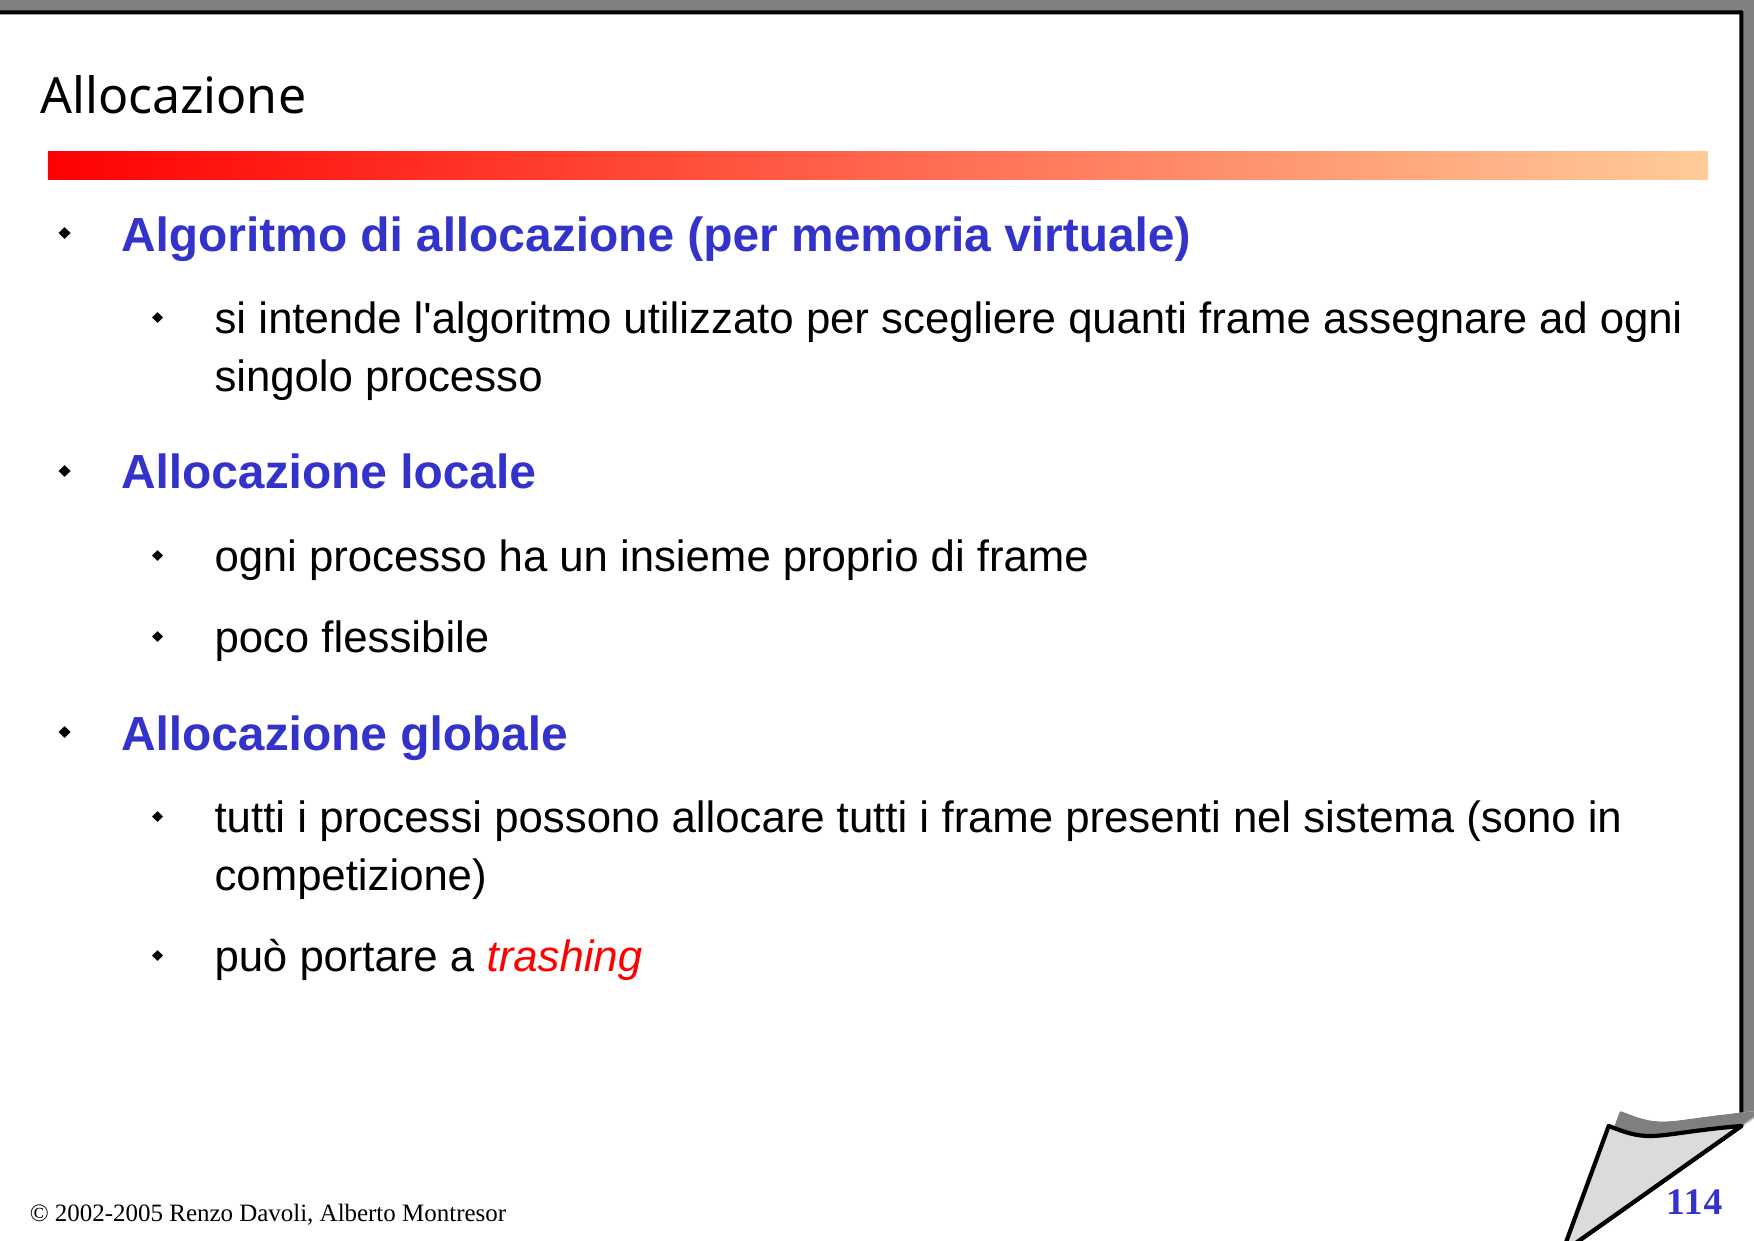

# Allocazione
Algoritmo di allocazione (per memoria virtuale)
si intende l'algoritmo utilizzato per scegliere quanti frame assegnare ad ogni singolo processo
Allocazione locale
ogni processo ha un insieme proprio di frame
poco flessibile
Allocazione globale
tutti i processi possono allocare tutti i frame presenti nel sistema (sono in competizione)
può portare a trashing